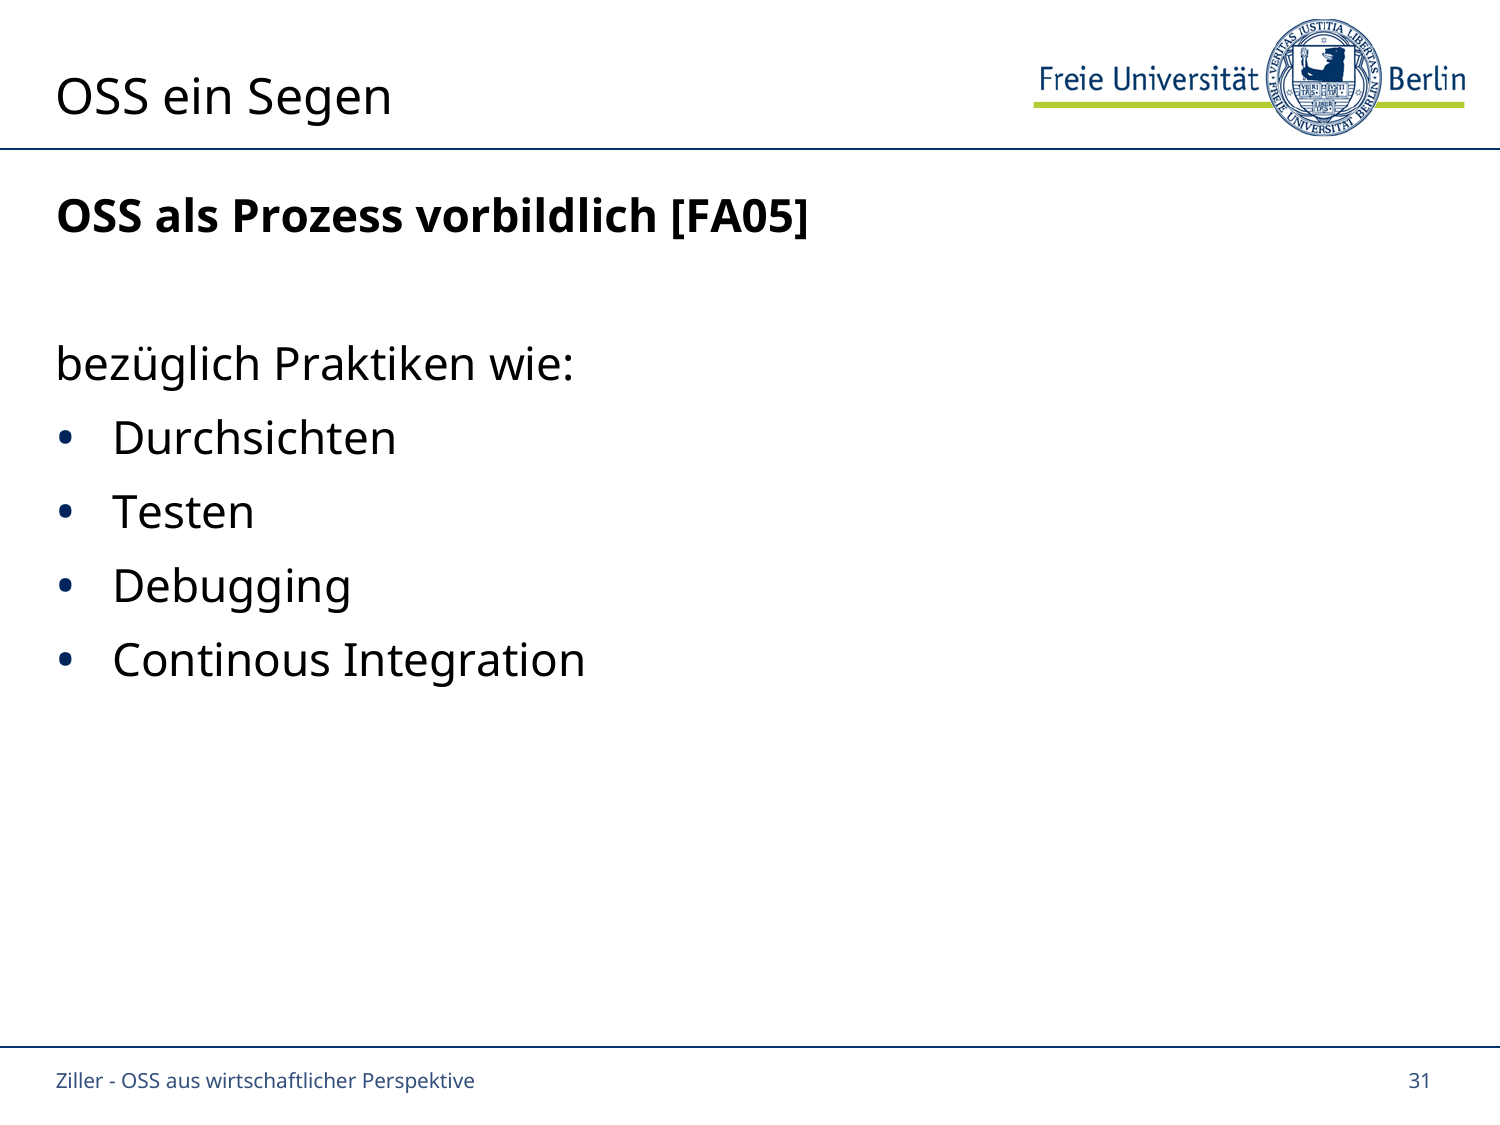

# OSS ein Segen
OSS als Prozess vorbildlich [FA05]
bezüglich Praktiken wie:
Durchsichten
Testen
Debugging
Continous Integration
Ziller - OSS aus wirtschaftlicher Perspektive
31